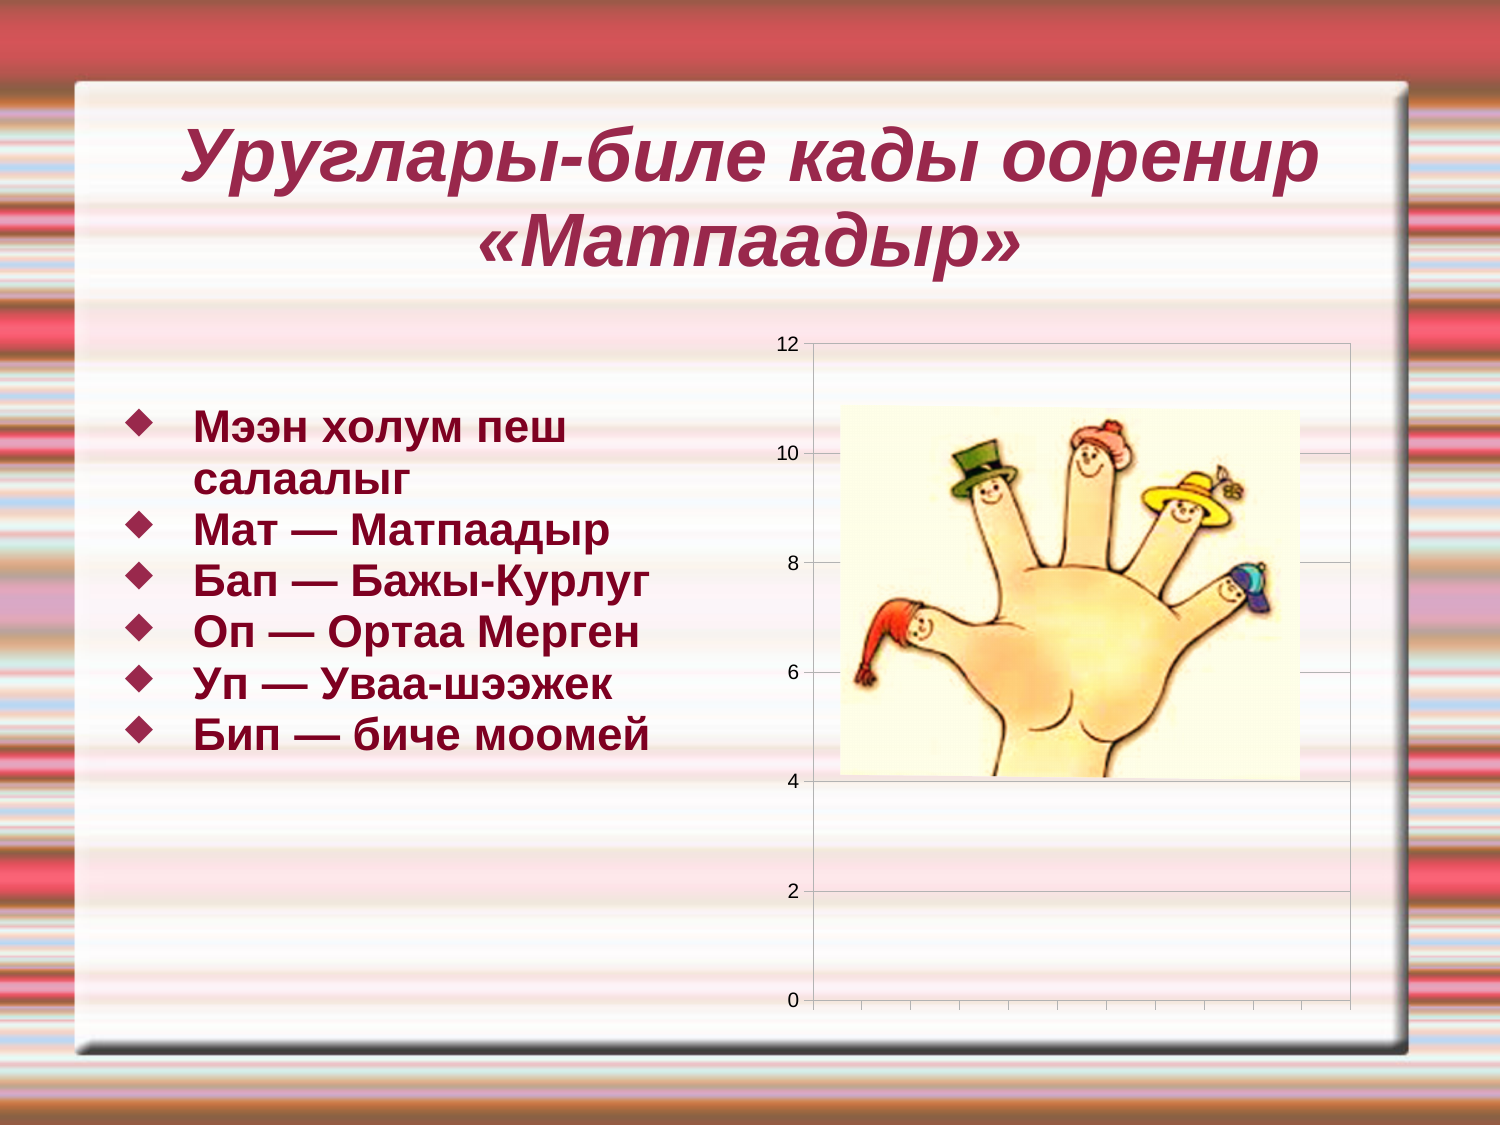

# Уруглары-биле кады ооренир «Матпаадыр»
[unsupported chart]
Мээн холум пеш салаалыг
Мат — Матпаадыр
Бап — Бажы-Курлуг
Оп — Ортаа Мерген
Уп — Уваа-шээжек
Бип — биче моомей